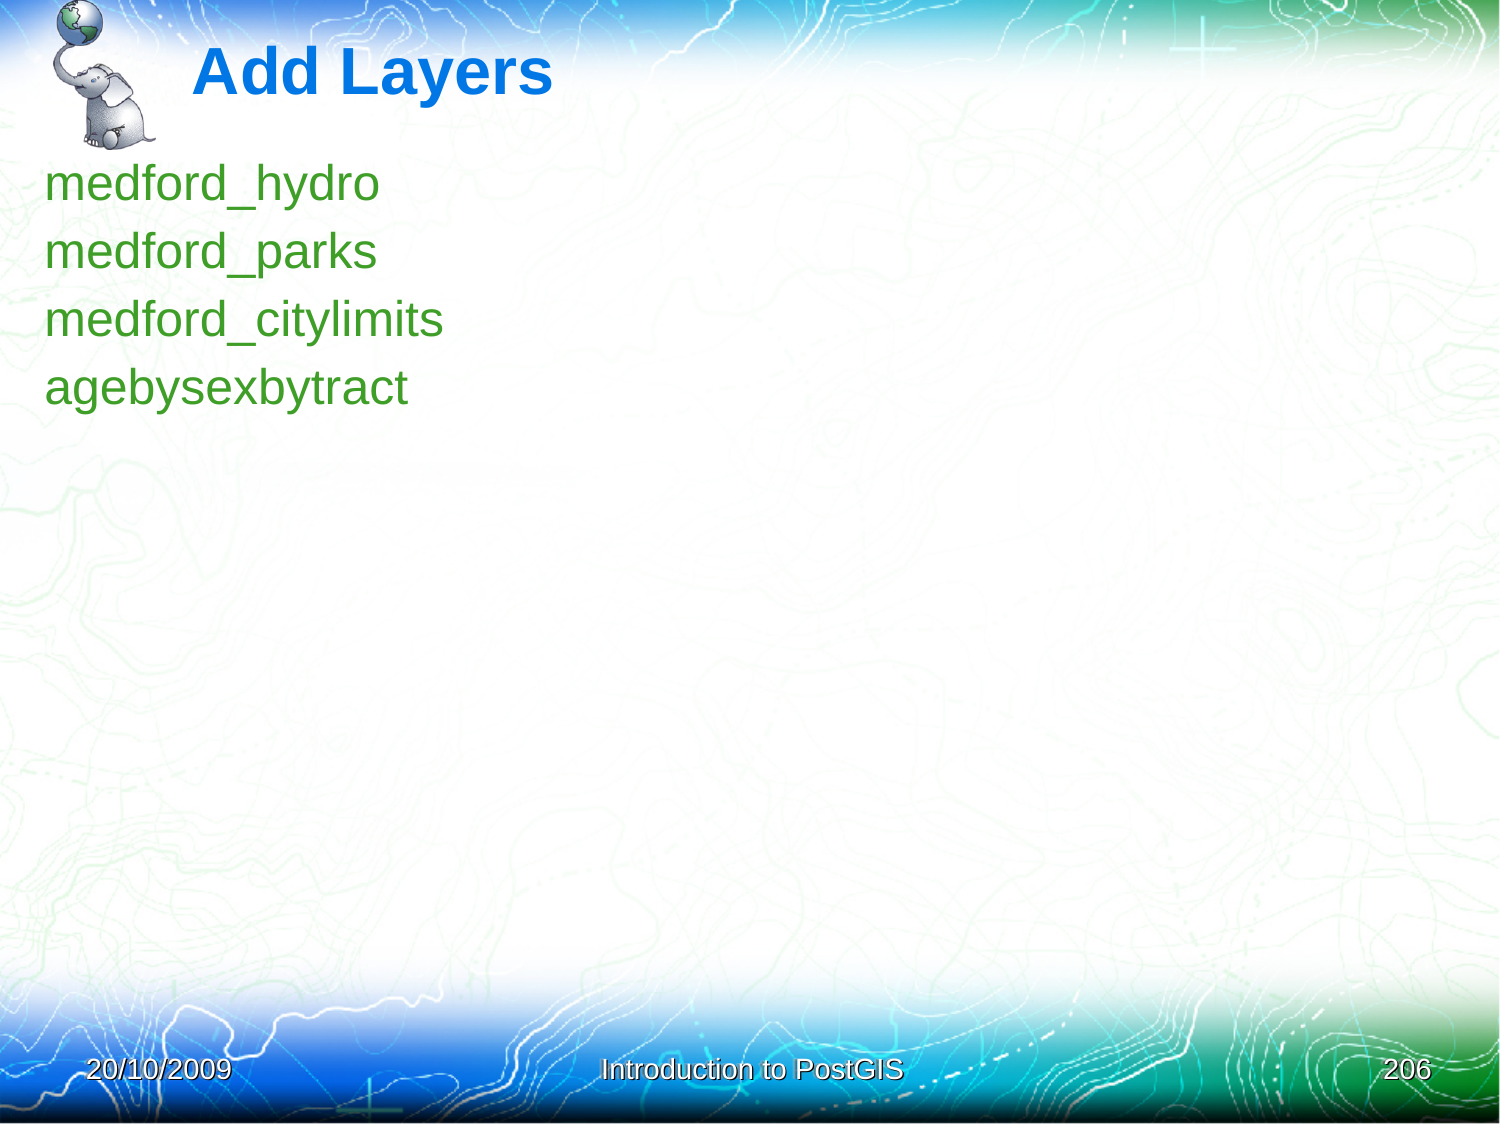

# Add Layers
medford_hydro
medford_parks
medford_citylimits
agebysexbytract
20/10/2009
Introduction to PostGIS
206